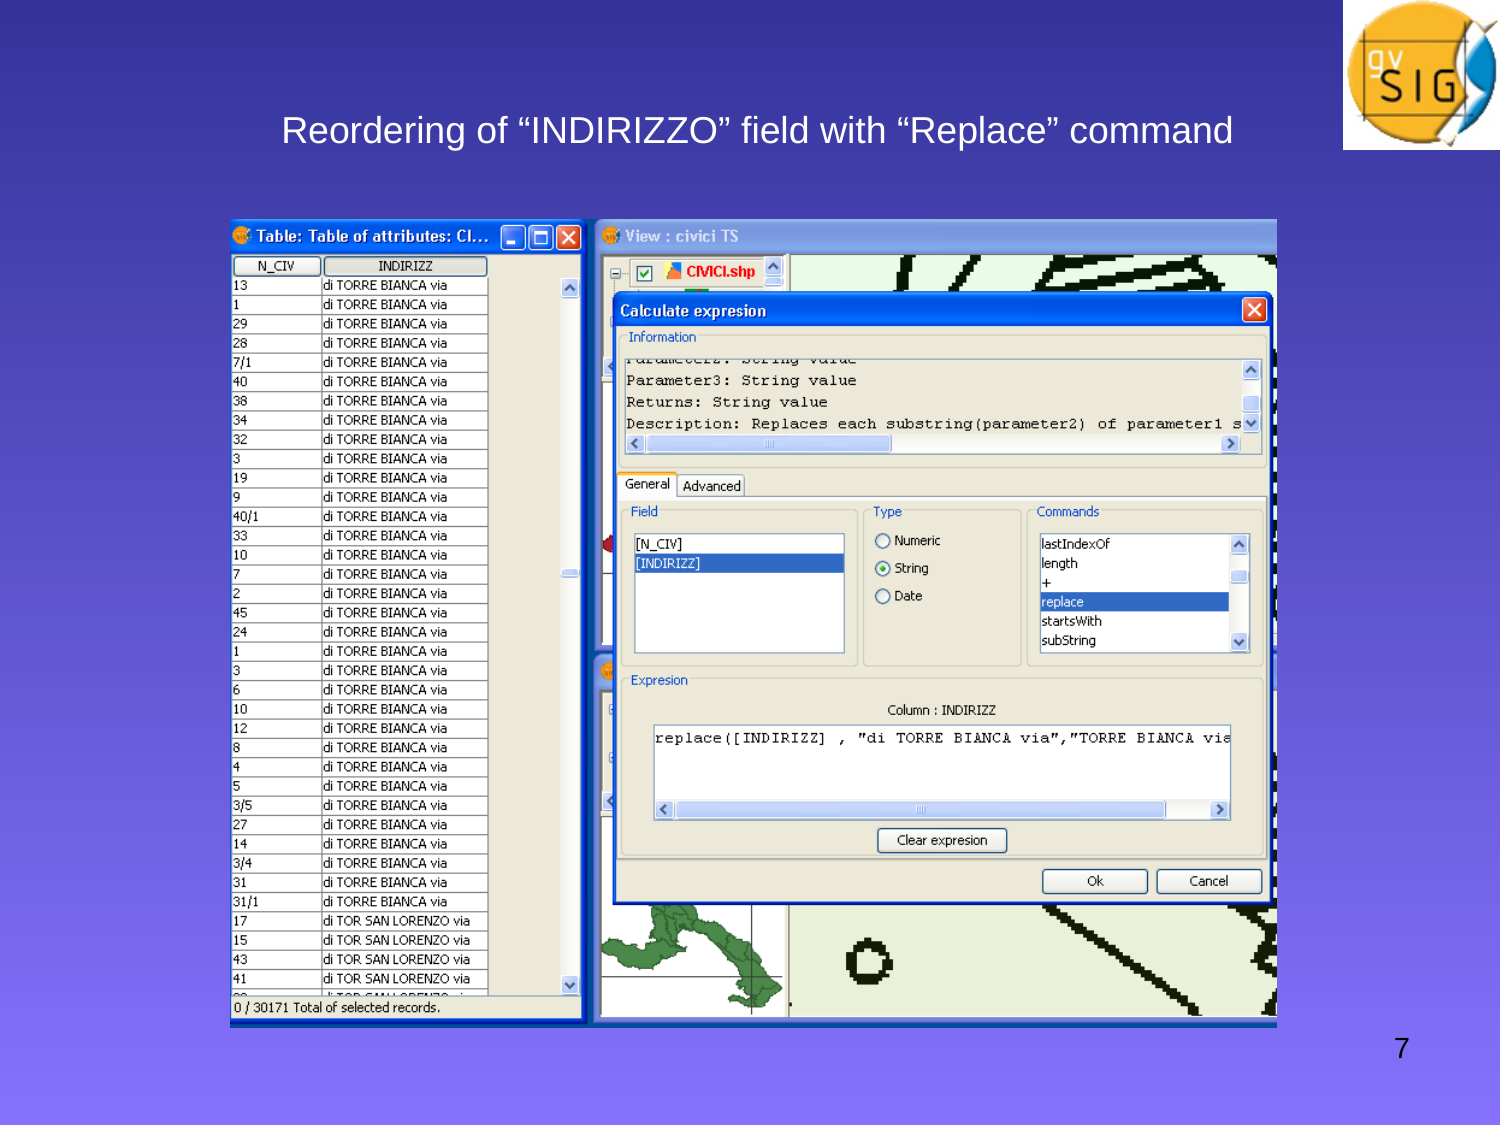

Reordering of “INDIRIZZO” field with “Replace” command
7